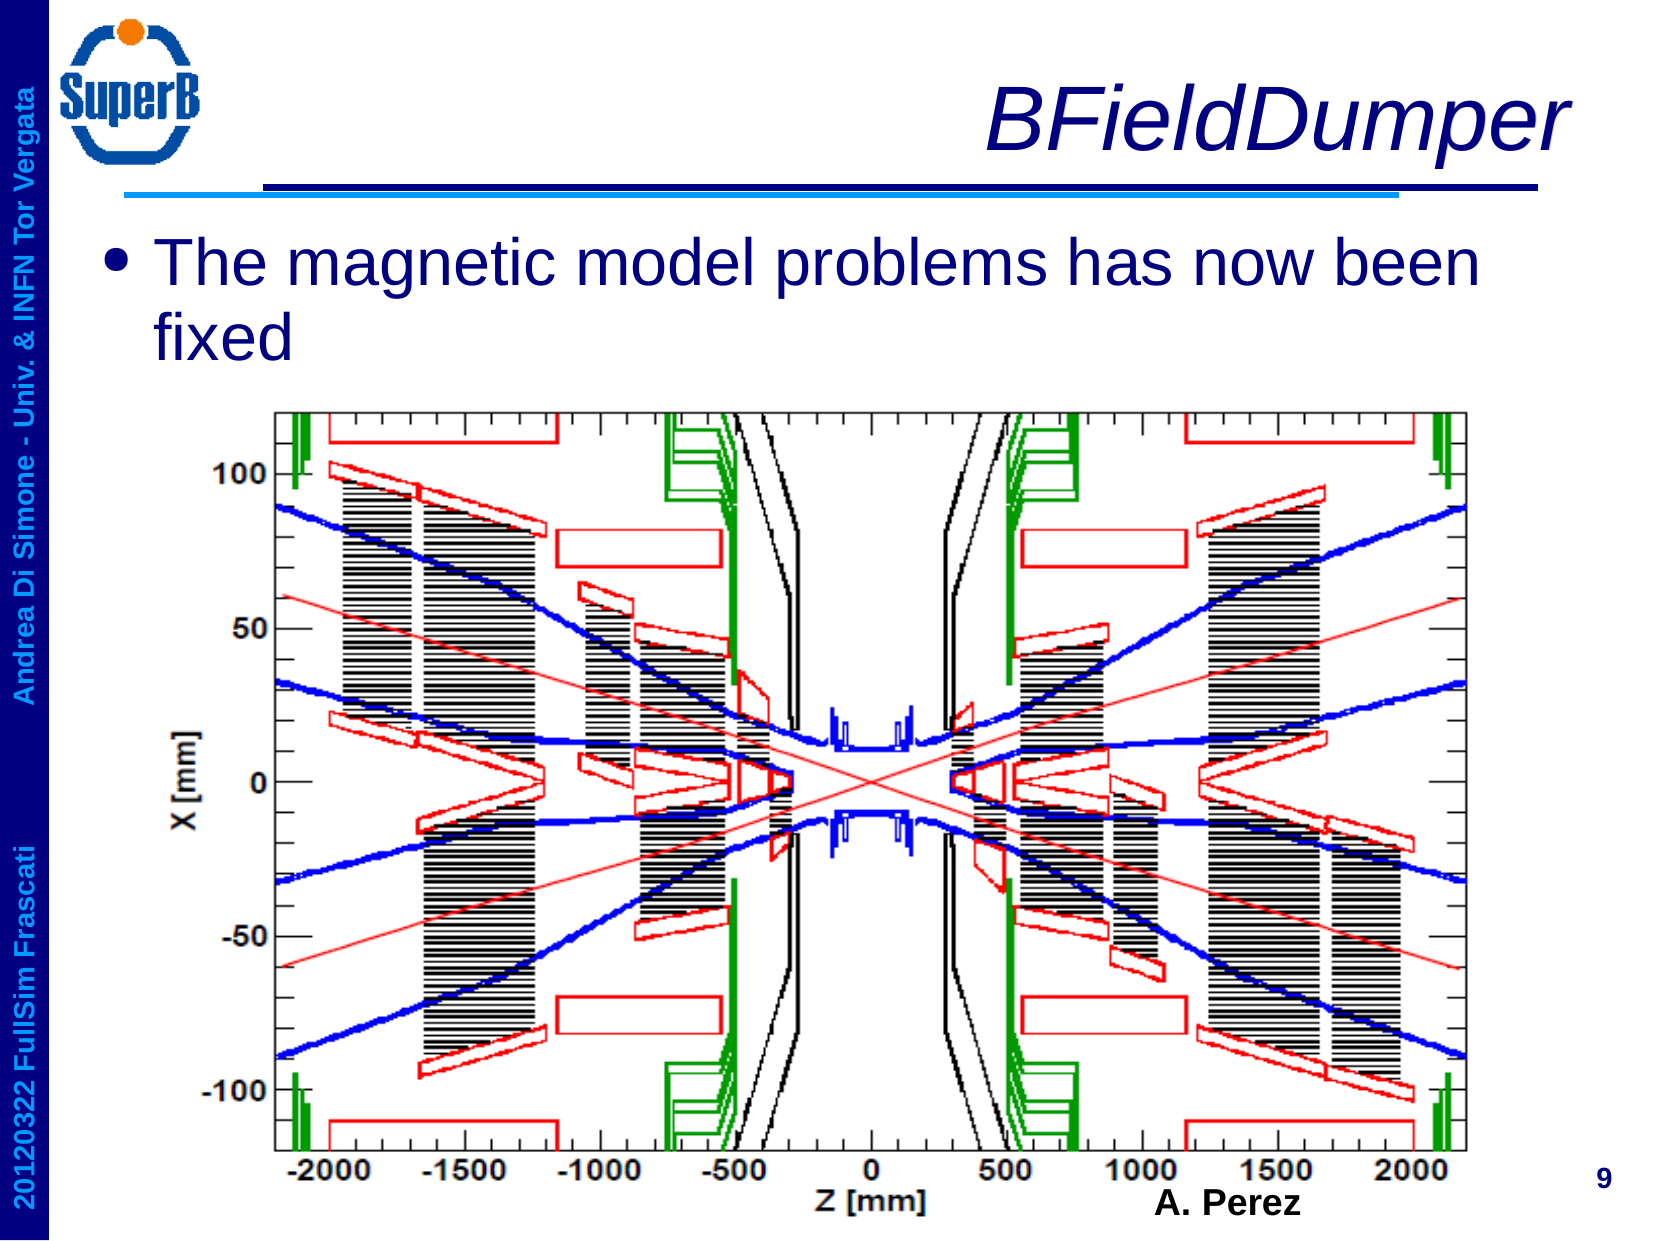

# BFieldDumper
The magnetic model problems has now been fixed
Andrea Di Simone - Univ. & INFN Tor Vergata
20120322 FullSim Frascati
9
A. Perez